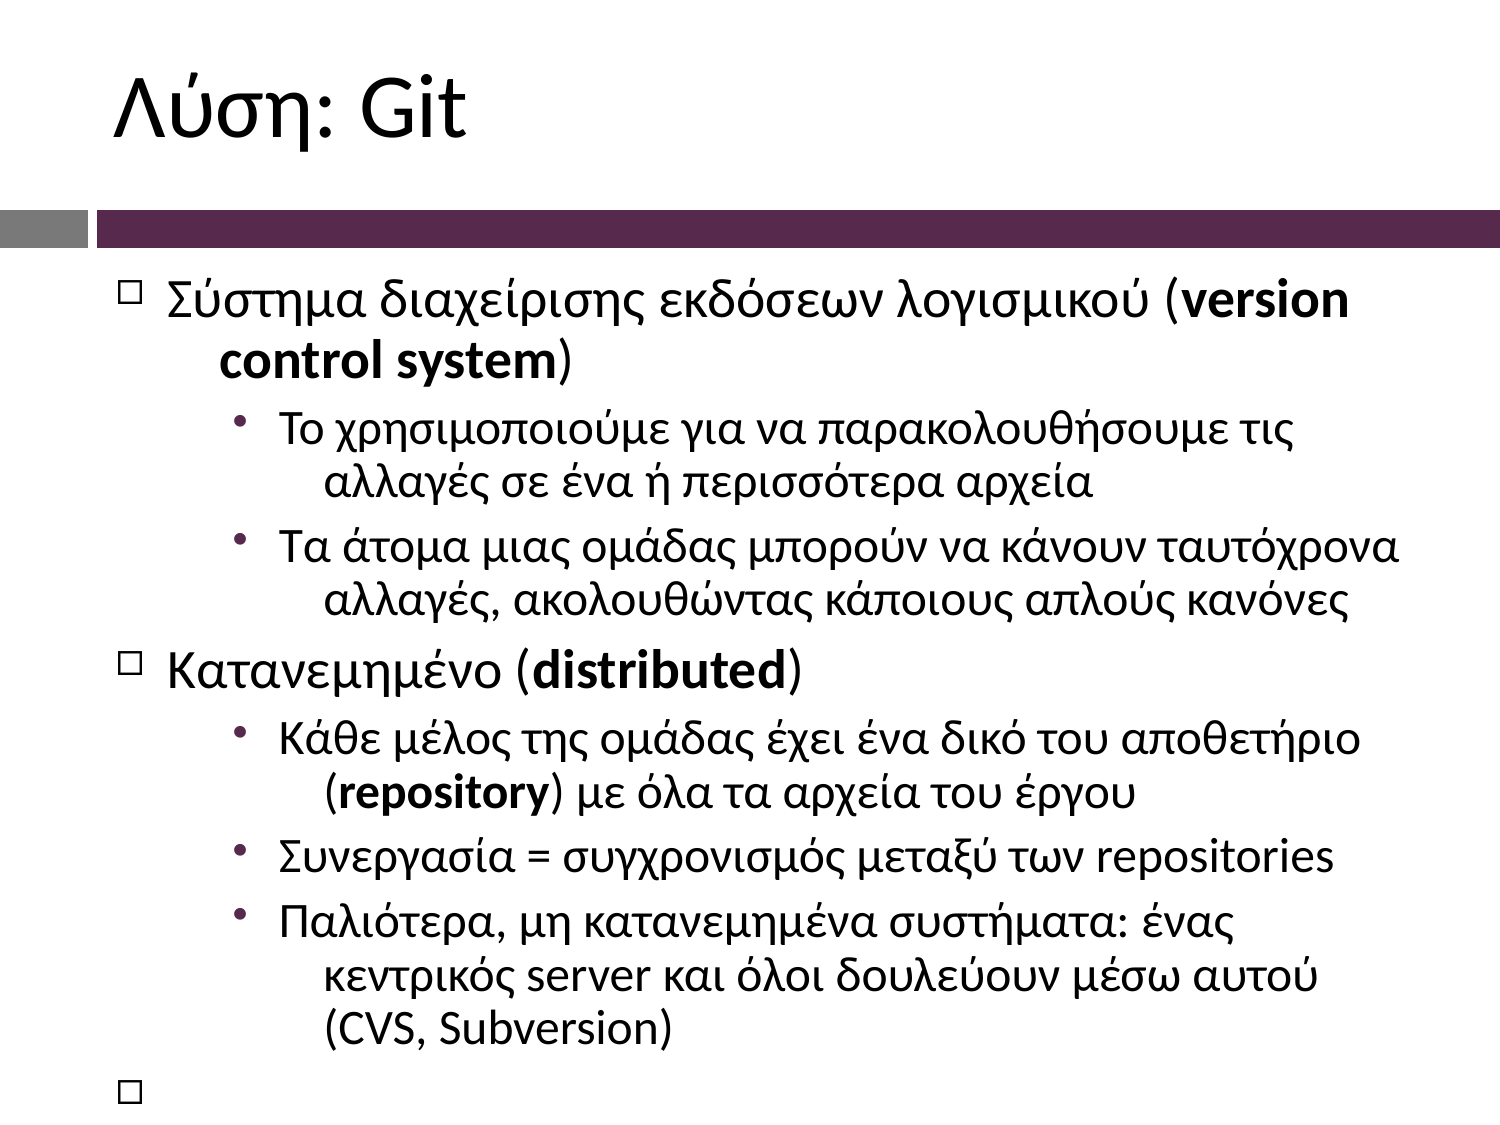

# Λύση: Git
Σύστημα διαχείρισης εκδόσεων λογισμικού (version control system)
Το χρησιμοποιούμε για να παρακολουθήσουμε τις αλλαγές σε ένα ή περισσότερα αρχεία
Τα άτομα μιας ομάδας μπορούν να κάνουν ταυτόχρονα αλλαγές, ακολουθώντας κάποιους απλούς κανόνες
Κατανεμημένο (distributed)
Κάθε μέλος της ομάδας έχει ένα δικό του αποθετήριο (repository) με όλα τα αρχεία του έργου
Συνεργασία = συγχρονισμός μεταξύ των repositories
Παλιότερα, μη κατανεμημένα συστήματα: ένας κεντρικός server και όλοι δουλεύουν μέσω αυτού (CVS, Subversion)